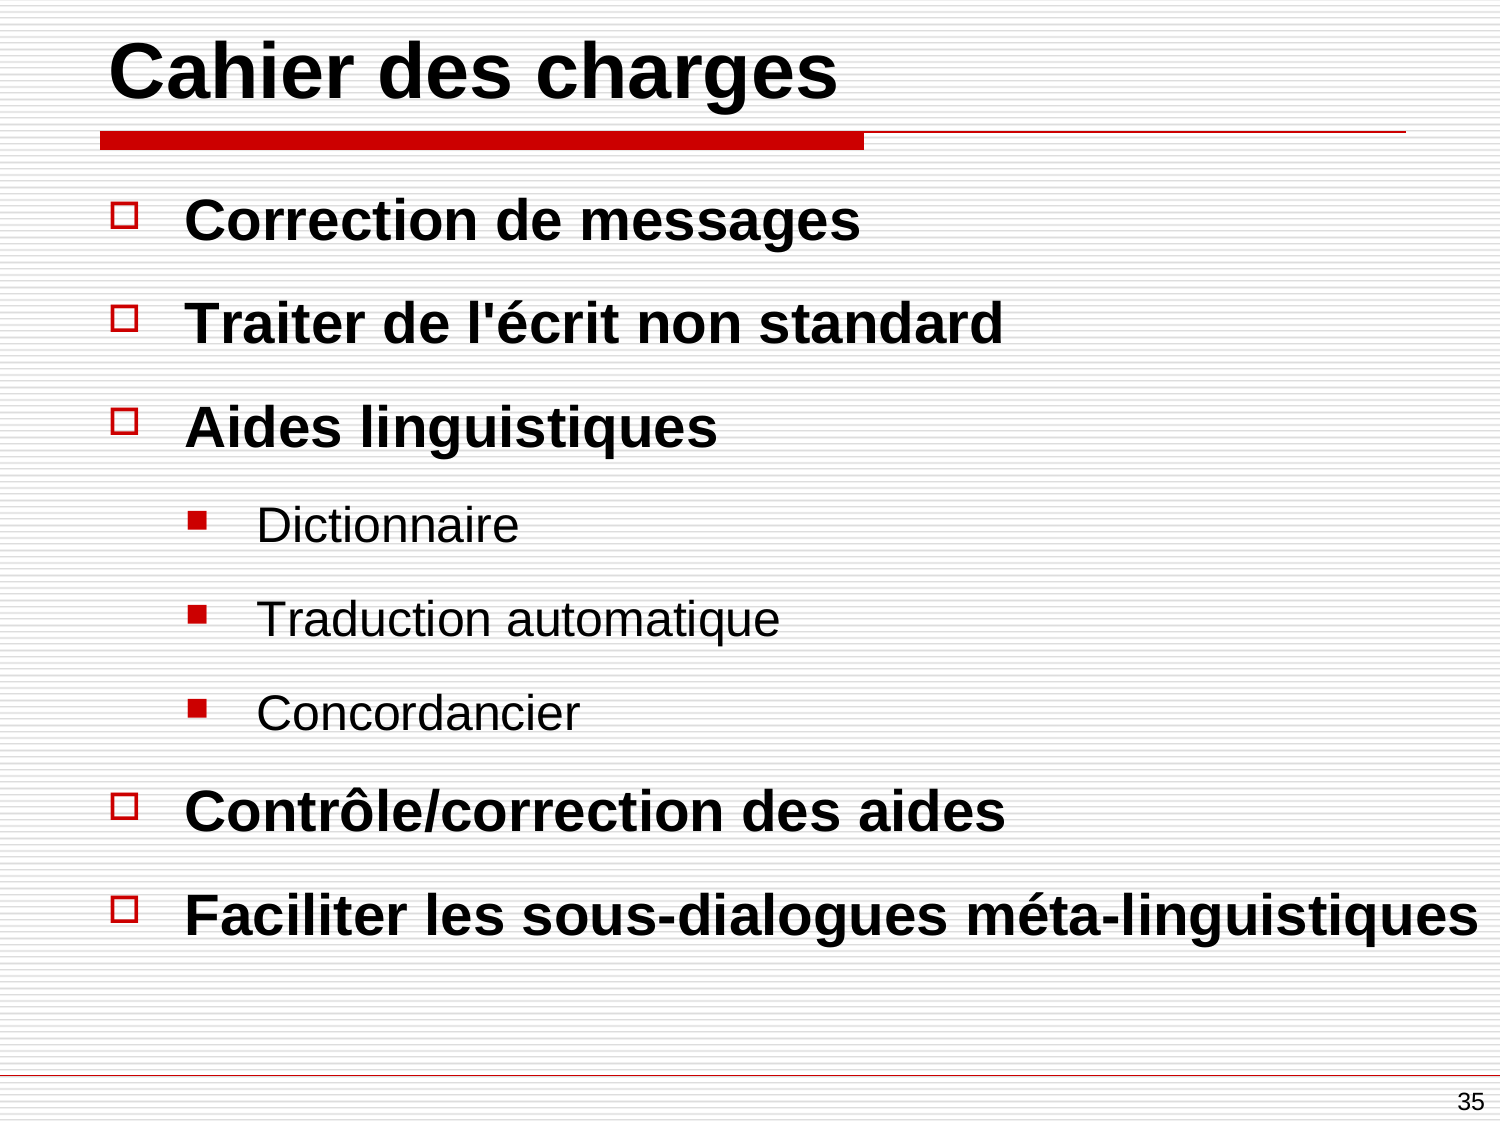

# Cahier des charges
Correction de messages
Traiter de l'écrit non standard
Aides linguistiques
Dictionnaire
Traduction automatique
Concordancier
Contrôle/correction des aides
Faciliter les sous-dialogues méta-linguistiques
35